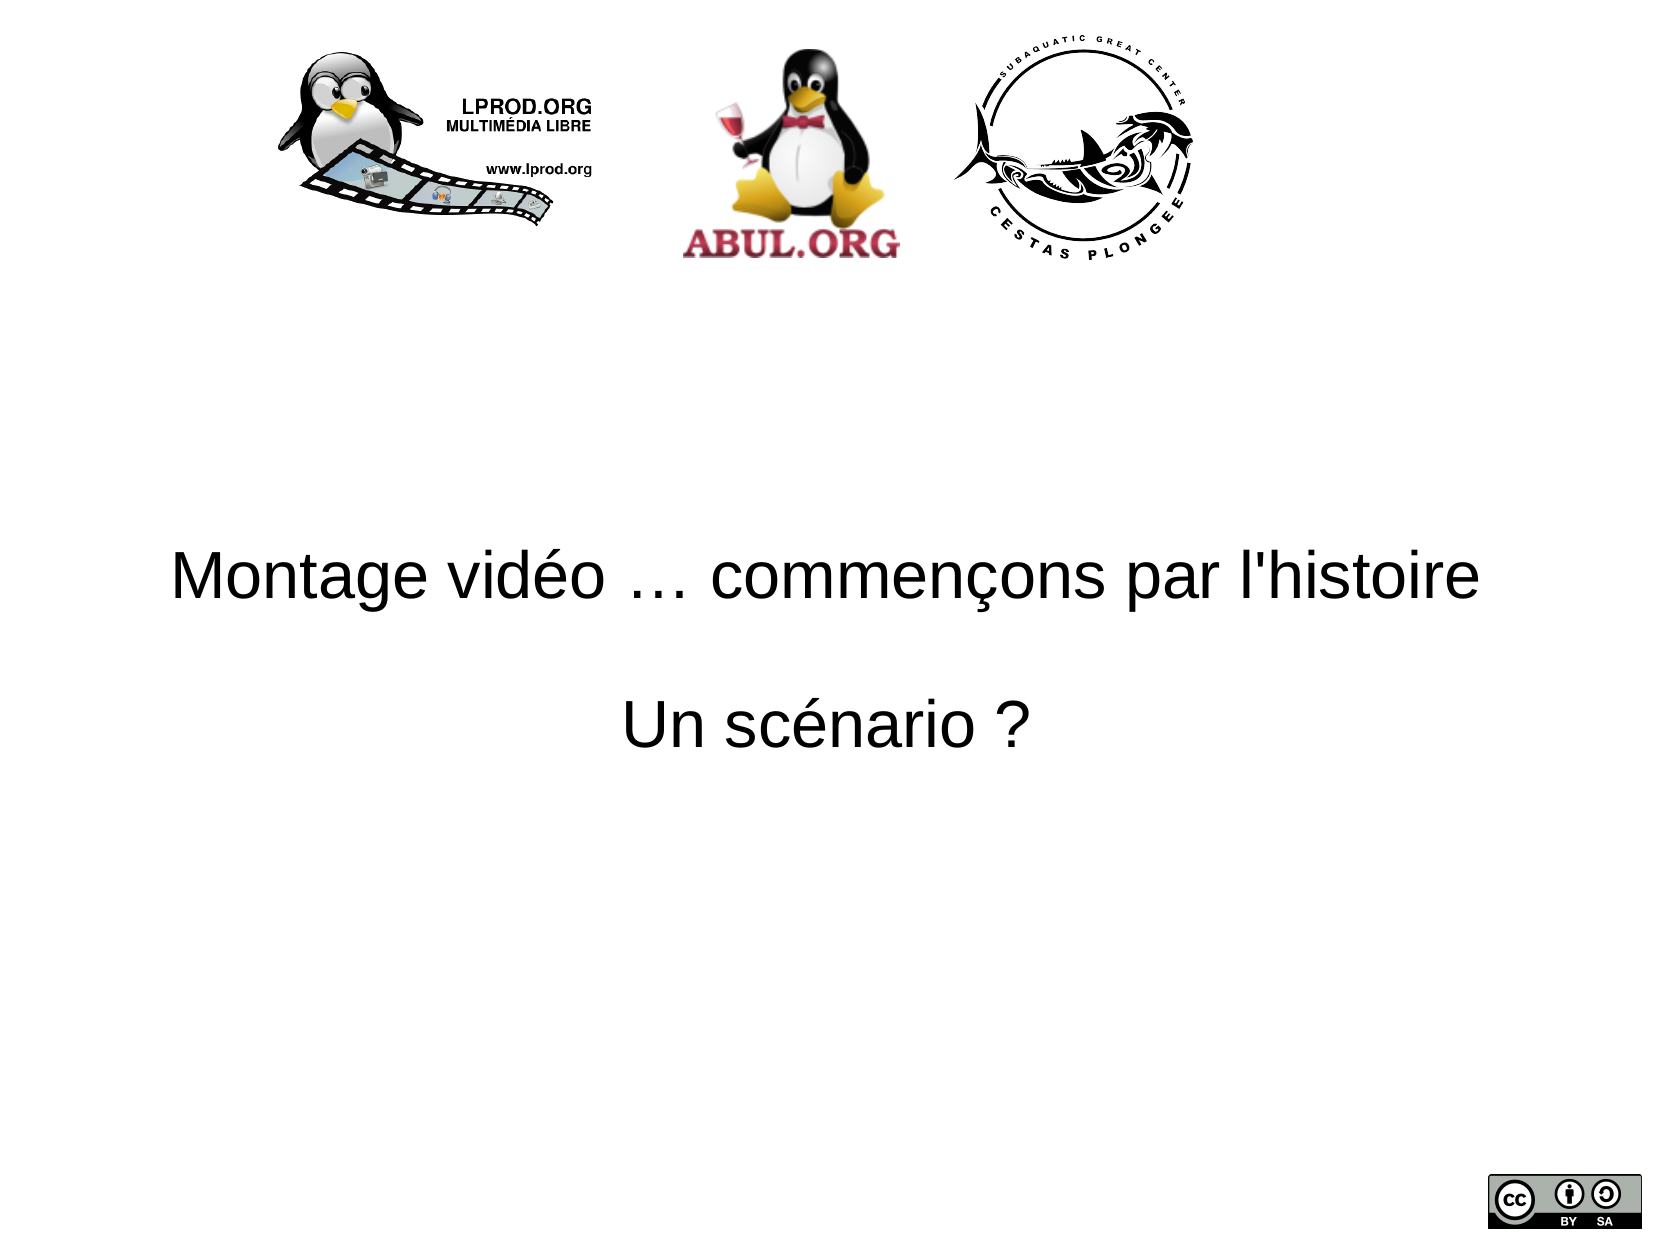

# Montage vidéo … commençons par l'histoire
Un scénario ?